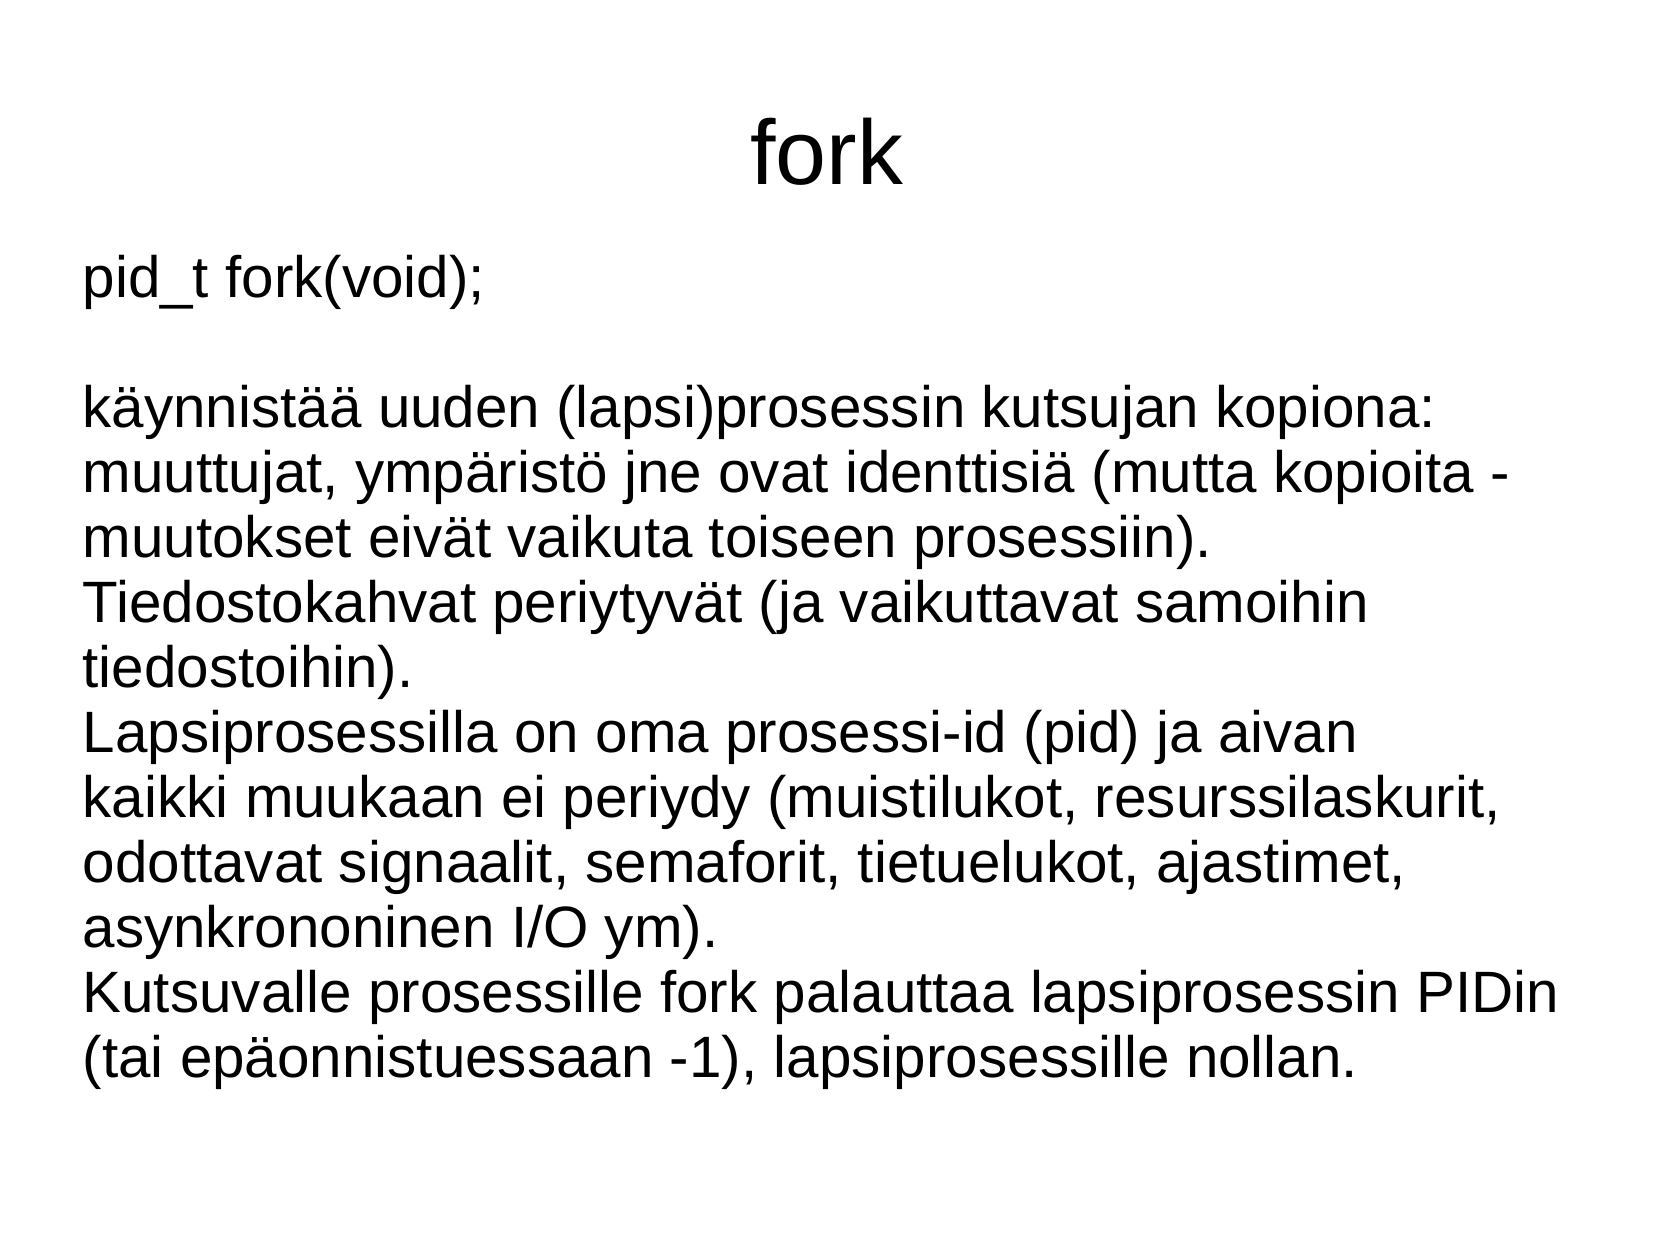

# fork
pid_t fork(void);
käynnistää uuden (lapsi)prosessin kutsujan kopiona: muuttujat, ympäristö jne ovat identtisiä (mutta kopioita - muutokset eivät vaikuta toiseen prosessiin).
Tiedostokahvat periytyvät (ja vaikuttavat samoihin tiedostoihin).
Lapsiprosessilla on oma prosessi-id (pid) ja aivan
kaikki muukaan ei periydy (muistilukot, resurssilaskurit, odottavat signaalit, semaforit, tietuelukot, ajastimet, asynkrononinen I/O ym).
Kutsuvalle prosessille fork palauttaa lapsiprosessin PIDin (tai epäonnistuessaan -1), lapsiprosessille nollan.